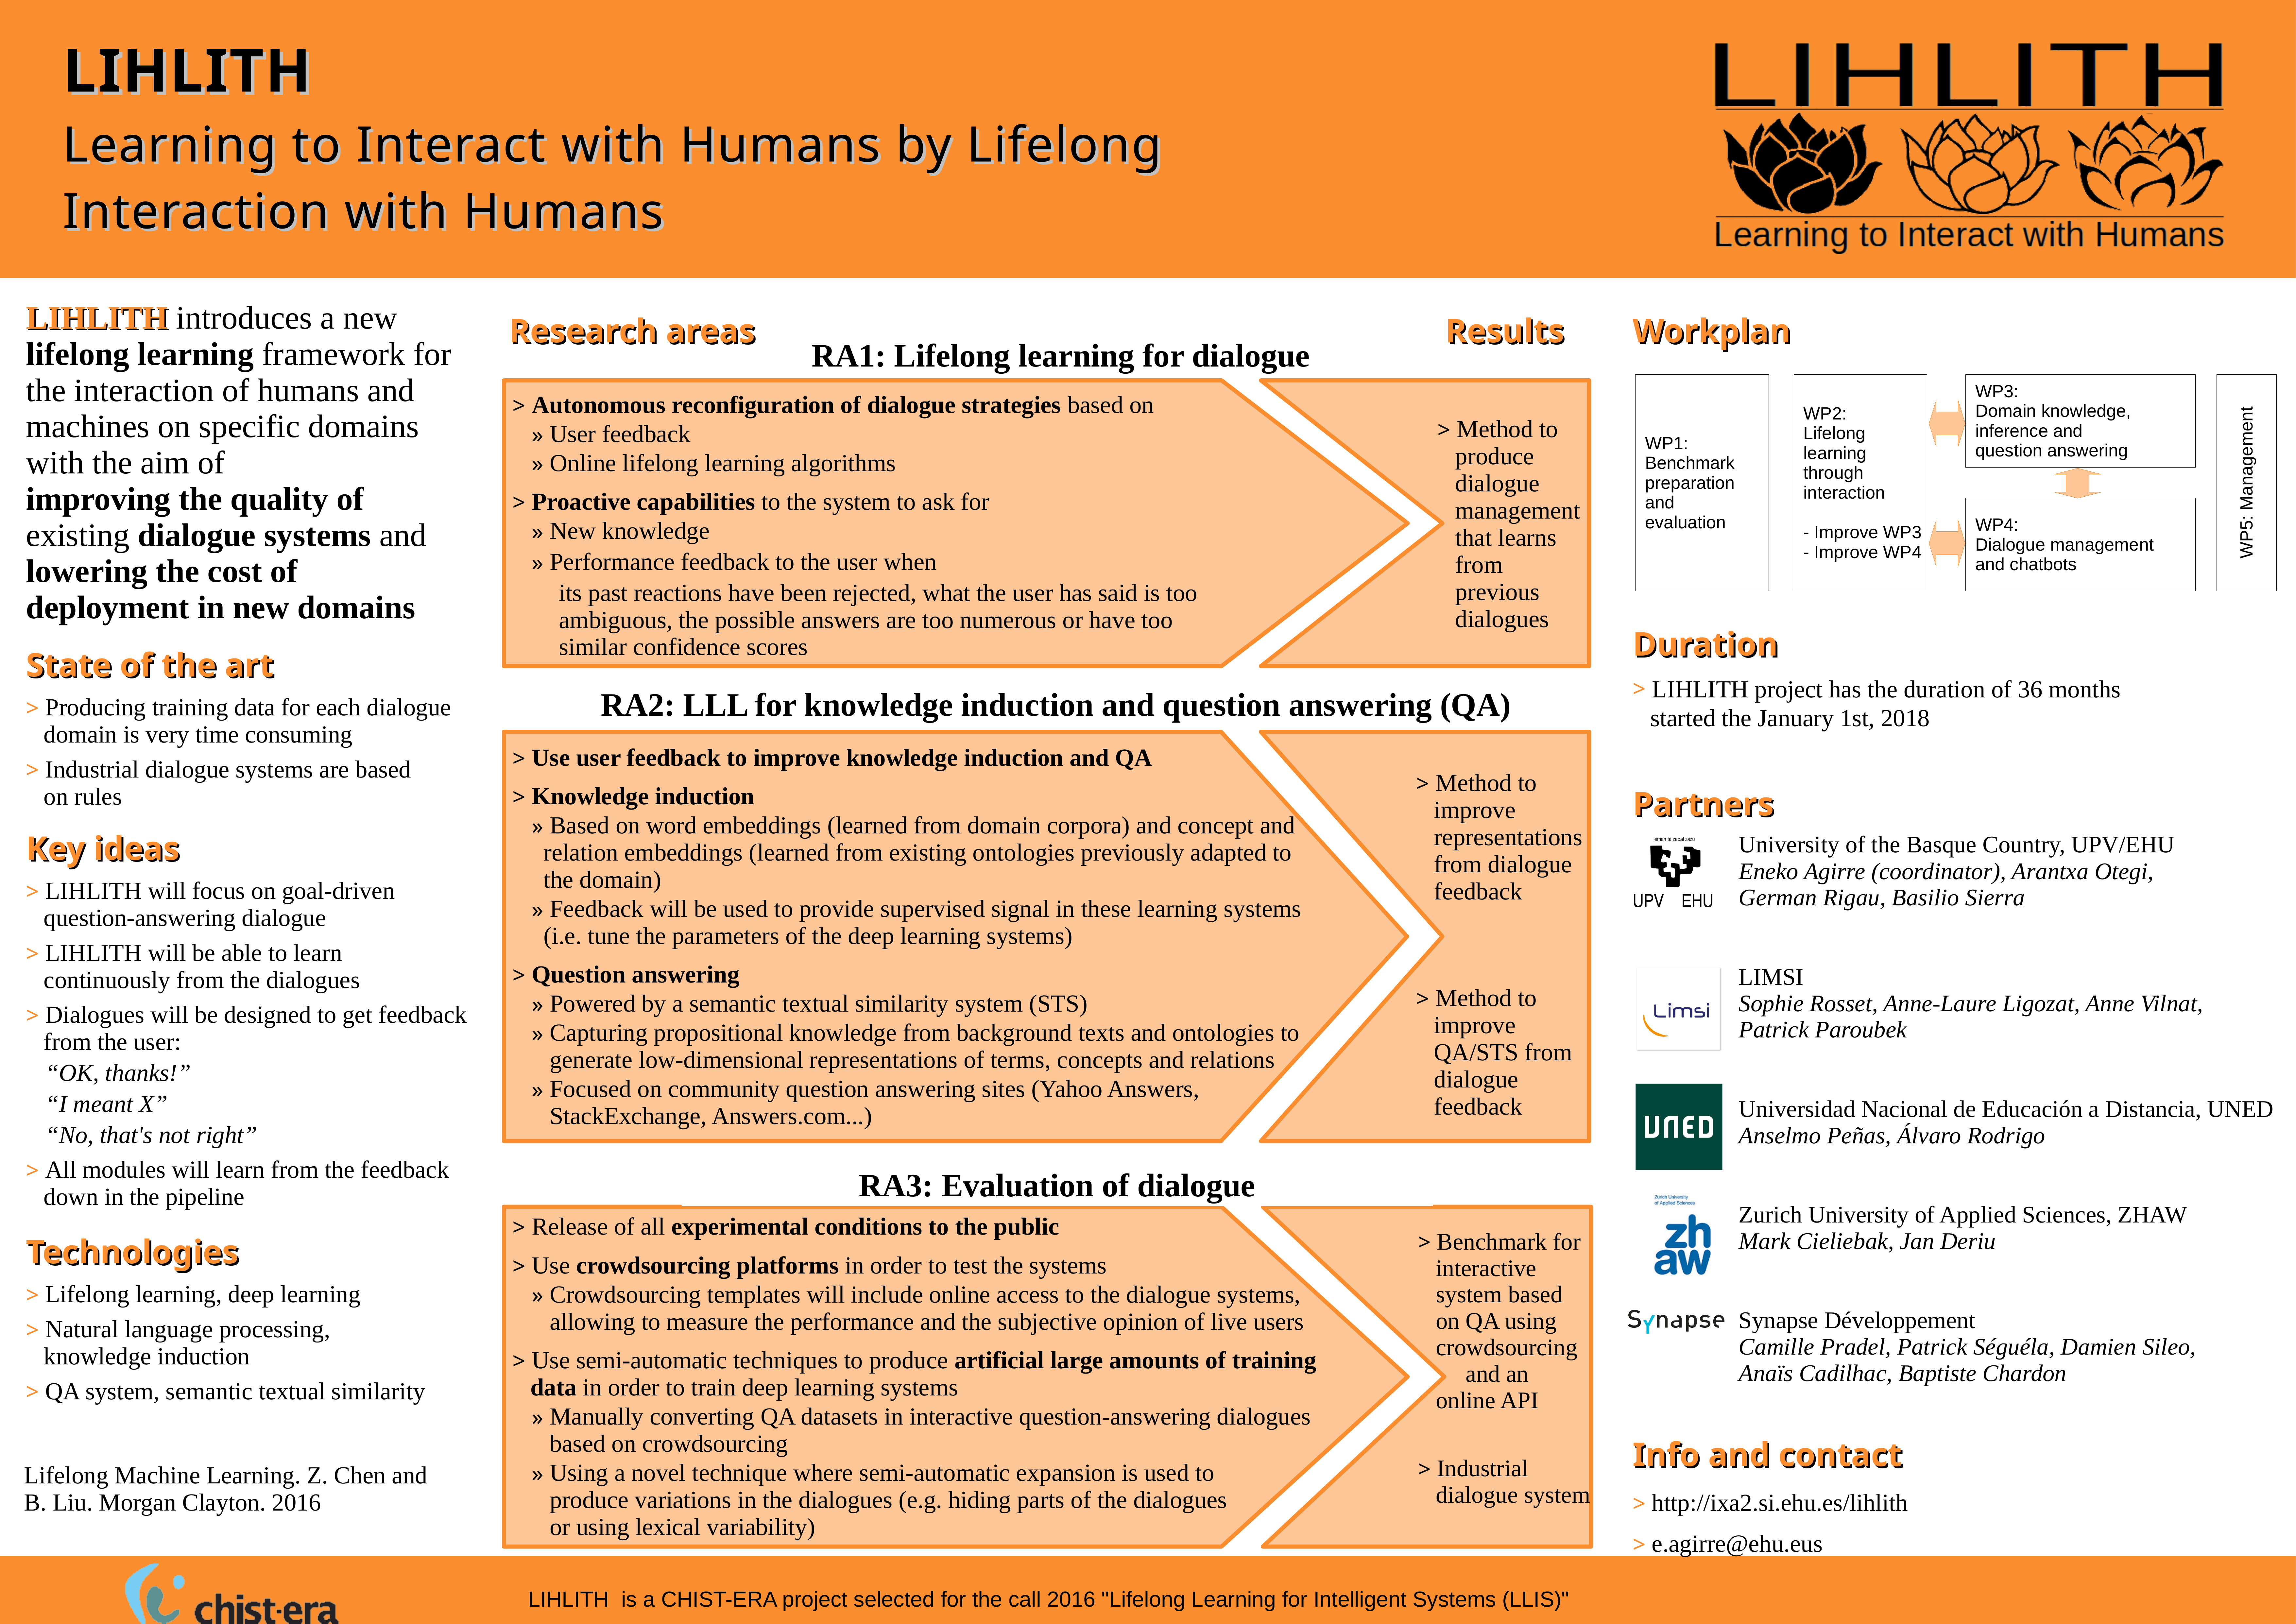

LIHLITH
Learning to Interact with Humans by Lifelong Interaction with Humans
LIHLITH introduces a new lifelong learning framework for the interaction of humans and machines on specific domains with the aim of
improving the quality of existing dialogue systems and lowering the cost of deployment in new domains
Research areas
Results
Workplan
RA1: Lifelong learning for dialogue
WP1:
Benchmark
preparation
and
evaluation
WP2:
Lifelong
learning
through
interaction
- Improve WP3
- Improve WP4
WP3:
Domain knowledge,
inference and
question answering
WP5: Management
WP4:
Dialogue management
and chatbots
 Autonomous reconfiguration of dialogue strategies based on
 User feedback
 Online lifelong learning algorithms
 Proactive capabilities to the system to ask for
 New knowledge
 Performance feedback to the user when
its past reactions have been rejected, what the user has said is too ambiguous, the possible answers are too numerous or have too similar confidence scores
 Method to
 produce
 dialogue
 management that learns
 from
 previous
 dialogues
Duration
 LIHLITH project has the duration of 36 months
 started the January 1st, 2018
State of the art
 Producing training data for each dialogue
 domain is very time consuming
 Industrial dialogue systems are based
 on rules
RA2: LLL for knowledge induction and question answering (QA)
 Use user feedback to improve knowledge induction and QA
 Knowledge induction
 Based on word embeddings (learned from domain corpora) and concept and relation embeddings (learned from existing ontologies previously adapted to the domain)
 Feedback will be used to provide supervised signal in these learning systems (i.e. tune the parameters of the deep learning systems)
 Question answering
 Powered by a semantic textual similarity system (STS)
 Capturing propositional knowledge from background texts and ontologies to
 generate low-dimensional representations of terms, concepts and relations
 Focused on community question answering sites (Yahoo Answers,
 StackExchange, Answers.com...)
 Method to
 improve
 representations
 from dialogue
 feedback
 Method to
 improve
 QA/STS from
 dialogue
 feedback
Partners
	University of the Basque Country, UPV/EHU
	Eneko Agirre (coordinator), Arantxa Otegi,
	German Rigau, Basilio Sierra
	LIMSI
	Sophie Rosset, Anne-Laure Ligozat, Anne Vilnat,
	Patrick Paroubek
	Universidad Nacional de Educación a Distancia, UNED		Anselmo Peñas, Álvaro Rodrigo
	Zurich University of Applied Sciences, ZHAW
	Mark Cieliebak, Jan Deriu
	Synapse Développement
	Camille Pradel, Patrick Séguéla, Damien Sileo,
	Anaïs Cadilhac, Baptiste Chardon
Key ideas
 LIHLITH will focus on goal-driven
 question-answering dialogue
 LIHLITH will be able to learn
 continuously from the dialogues
 Dialogues will be designed to get feedback
 from the user:
 “OK, thanks!”
 “I meant X”
 “No, that's not right”
 All modules will learn from the feedback
 down in the pipeline
RA3: Evaluation of dialogue
 Release of all experimental conditions to the public
 Use crowdsourcing platforms in order to test the systems
 Crowdsourcing templates will include online access to the dialogue systems,
 allowing to measure the performance and the subjective opinion of live users
 Use semi-automatic techniques to produce artificial large amounts of training
 data in order to train deep learning systems
 Manually converting QA datasets in interactive question-answering dialogues
 based on crowdsourcing
 Using a novel technique where semi-automatic expansion is used to
 produce variations in the dialogues (e.g. hiding parts of the dialogues
 or using lexical variability)
Technologies
 Lifelong learning, deep learning
 Natural language processing,
 knowledge induction
 QA system, semantic textual similarity
 Benchmark for
 interactive
 system based
 on QA using
 crowdsourcing and an
 online API
 Industrial
 dialogue system
Info and contact
 http://ixa2.si.ehu.es/lihlith
 e.agirre@ehu.eus
Lifelong Machine Learning. Z. Chen and B. Liu. Morgan Clayton. 2016
LIHLITH is a CHIST-ERA project selected for the call 2016 "Lifelong Learning for Intelligent Systems (LLIS)"